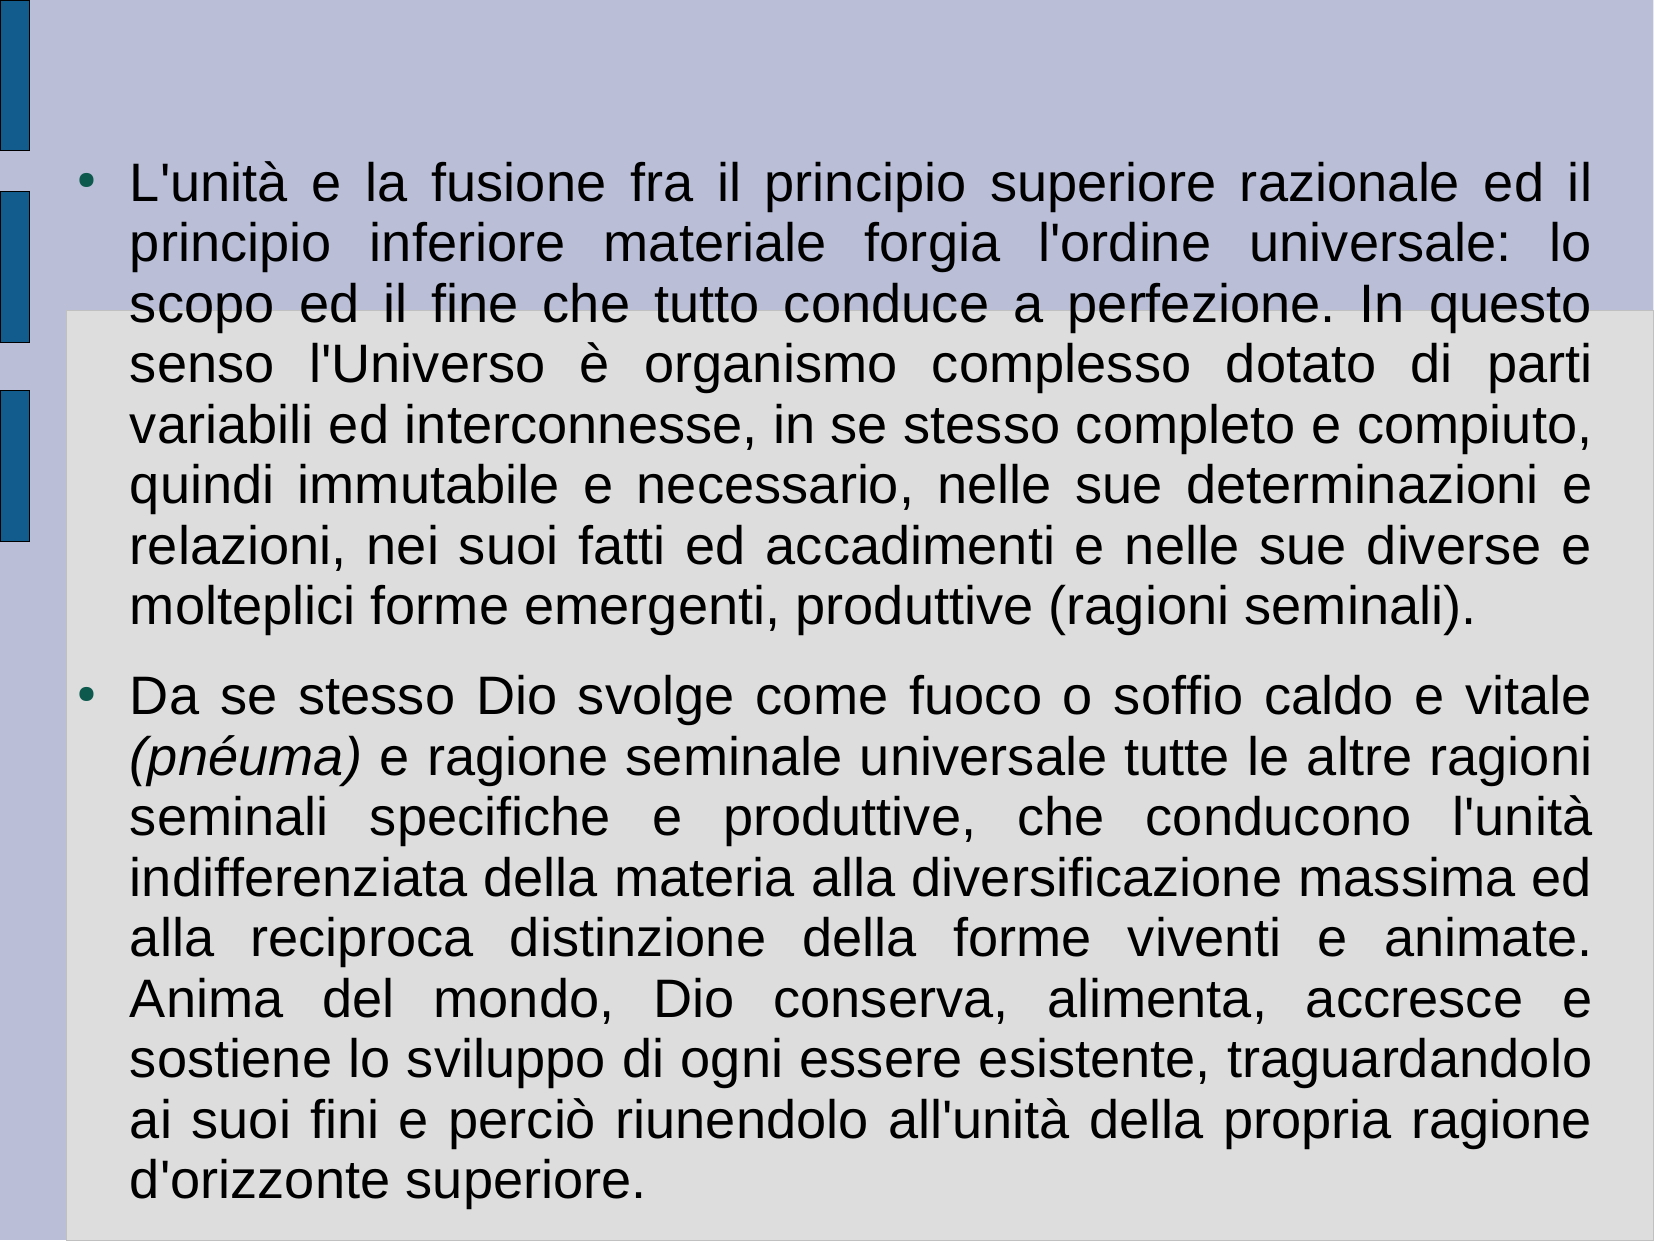

#
L'unità e la fusione fra il principio superiore razionale ed il principio inferiore materiale forgia l'ordine universale: lo scopo ed il fine che tutto conduce a perfezione. In questo senso l'Universo è organismo complesso dotato di parti variabili ed interconnesse, in se stesso completo e compiuto, quindi immutabile e necessario, nelle sue determinazioni e relazioni, nei suoi fatti ed accadimenti e nelle sue diverse e molteplici forme emergenti, produttive (ragioni seminali).
Da se stesso Dio svolge come fuoco o soffio caldo e vitale (pnéuma) e ragione seminale universale tutte le altre ragioni seminali specifiche e produttive, che conducono l'unità indifferenziata della materia alla diversificazione massima ed alla reciproca distinzione della forme viventi e animate. Anima del mondo, Dio conserva, alimenta, accresce e sostiene lo sviluppo di ogni essere esistente, traguardandolo ai suoi fini e perciò riunendolo all'unità della propria ragione d'orizzonte superiore.